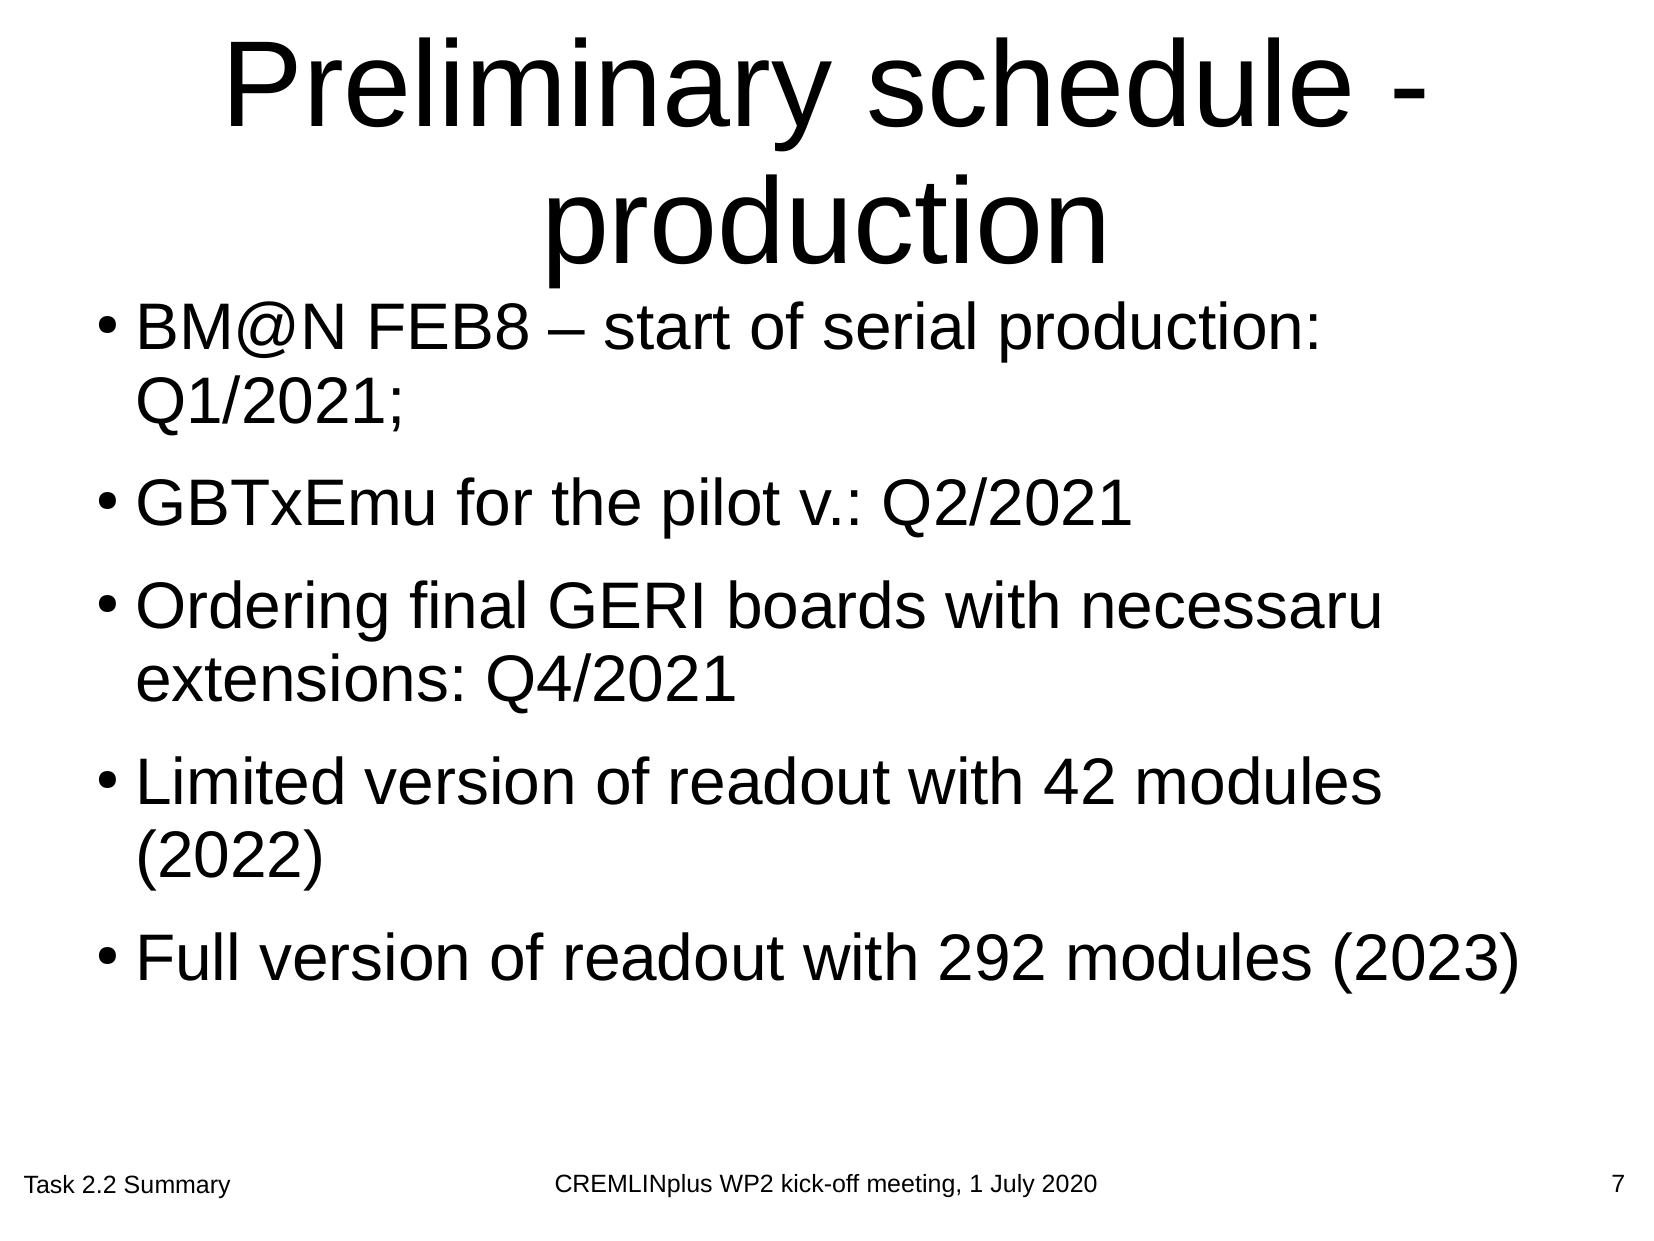

# Preliminary schedule - production
BM@N FEB8 – start of serial production: Q1/2021;
GBTxEmu for the pilot v.: Q2/2021
Ordering final GERI boards with necessaru extensions: Q4/2021
Limited version of readout with 42 modules (2022)
Full version of readout with 292 modules (2023)
CREMLINplus WP2 kick-off meeting, 1 July 2020
7
Task 2.2 Summary